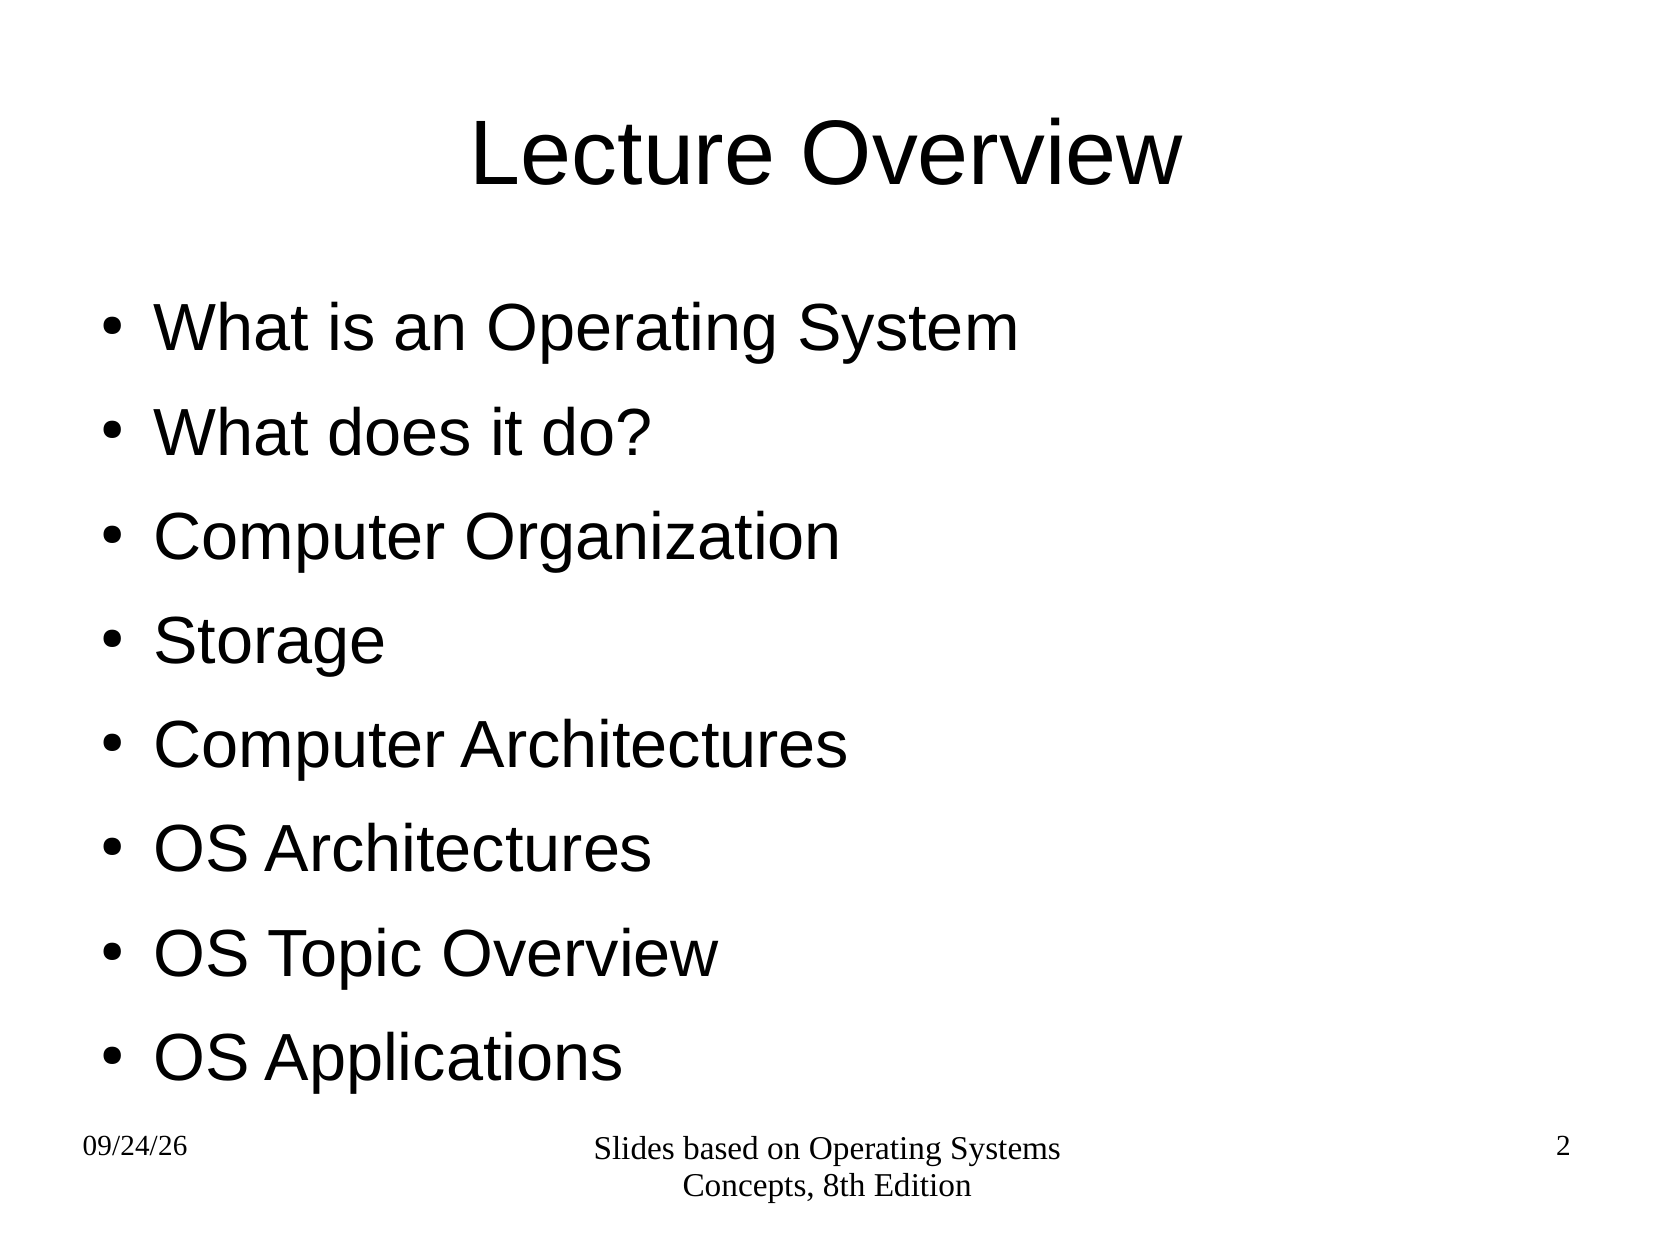

# Lecture Overview
What is an Operating System
What does it do?
Computer Organization
Storage
Computer Architectures
OS Architectures
OS Topic Overview
OS Applications
2